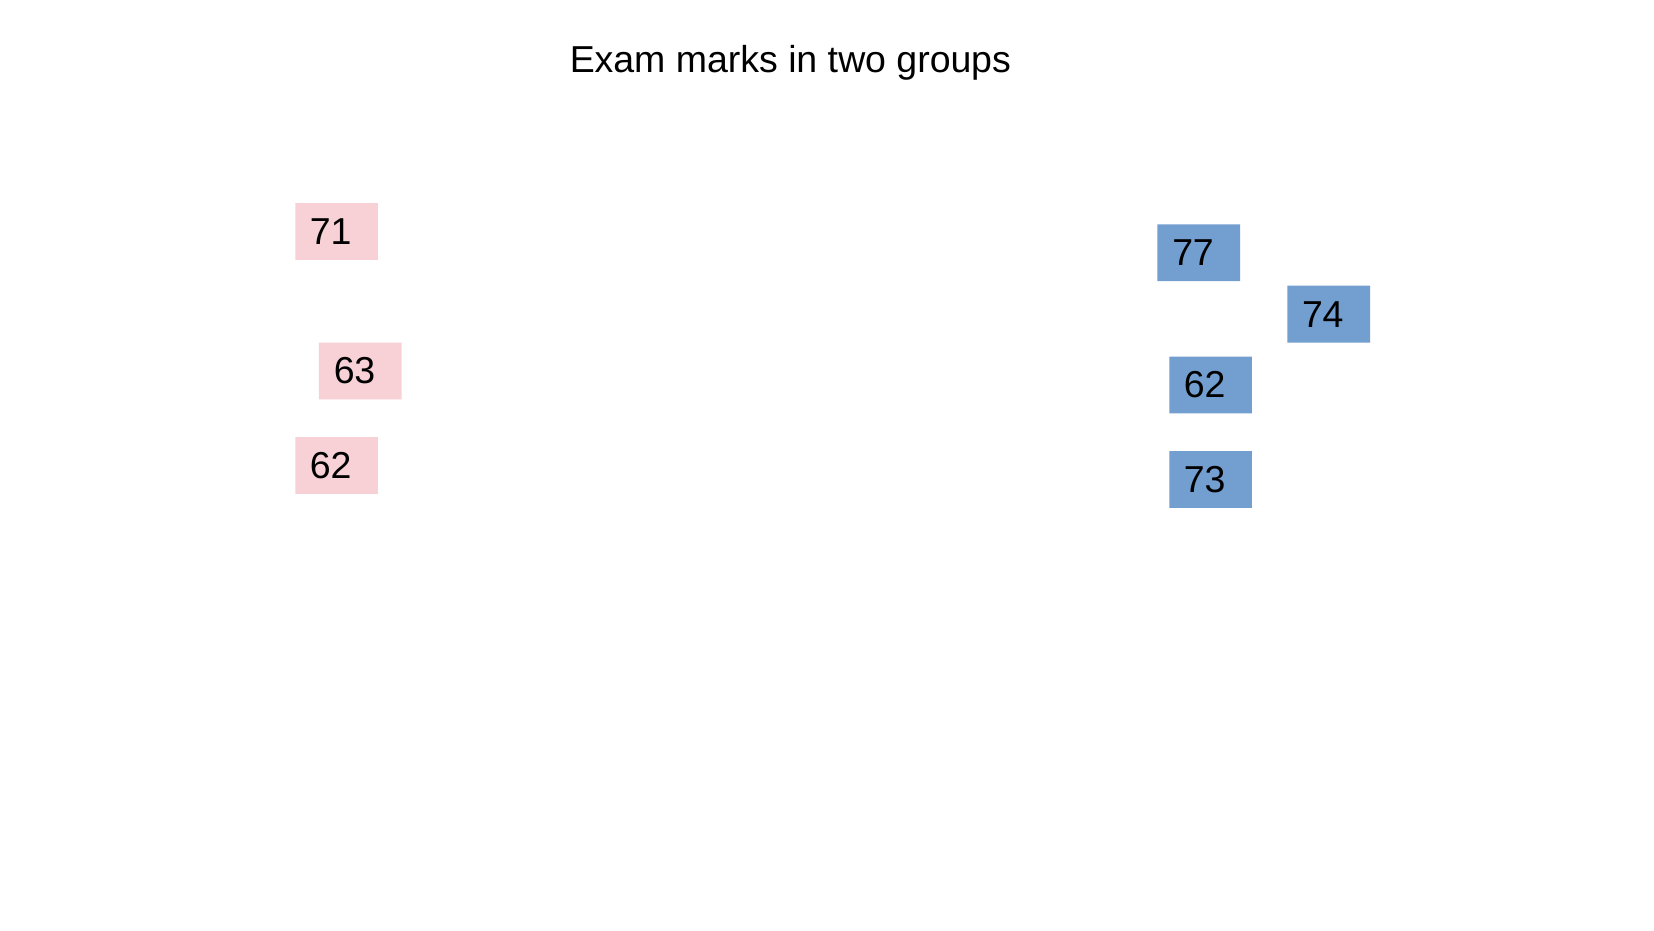

Exam marks in two groups
71
77
74
63
62
62
73